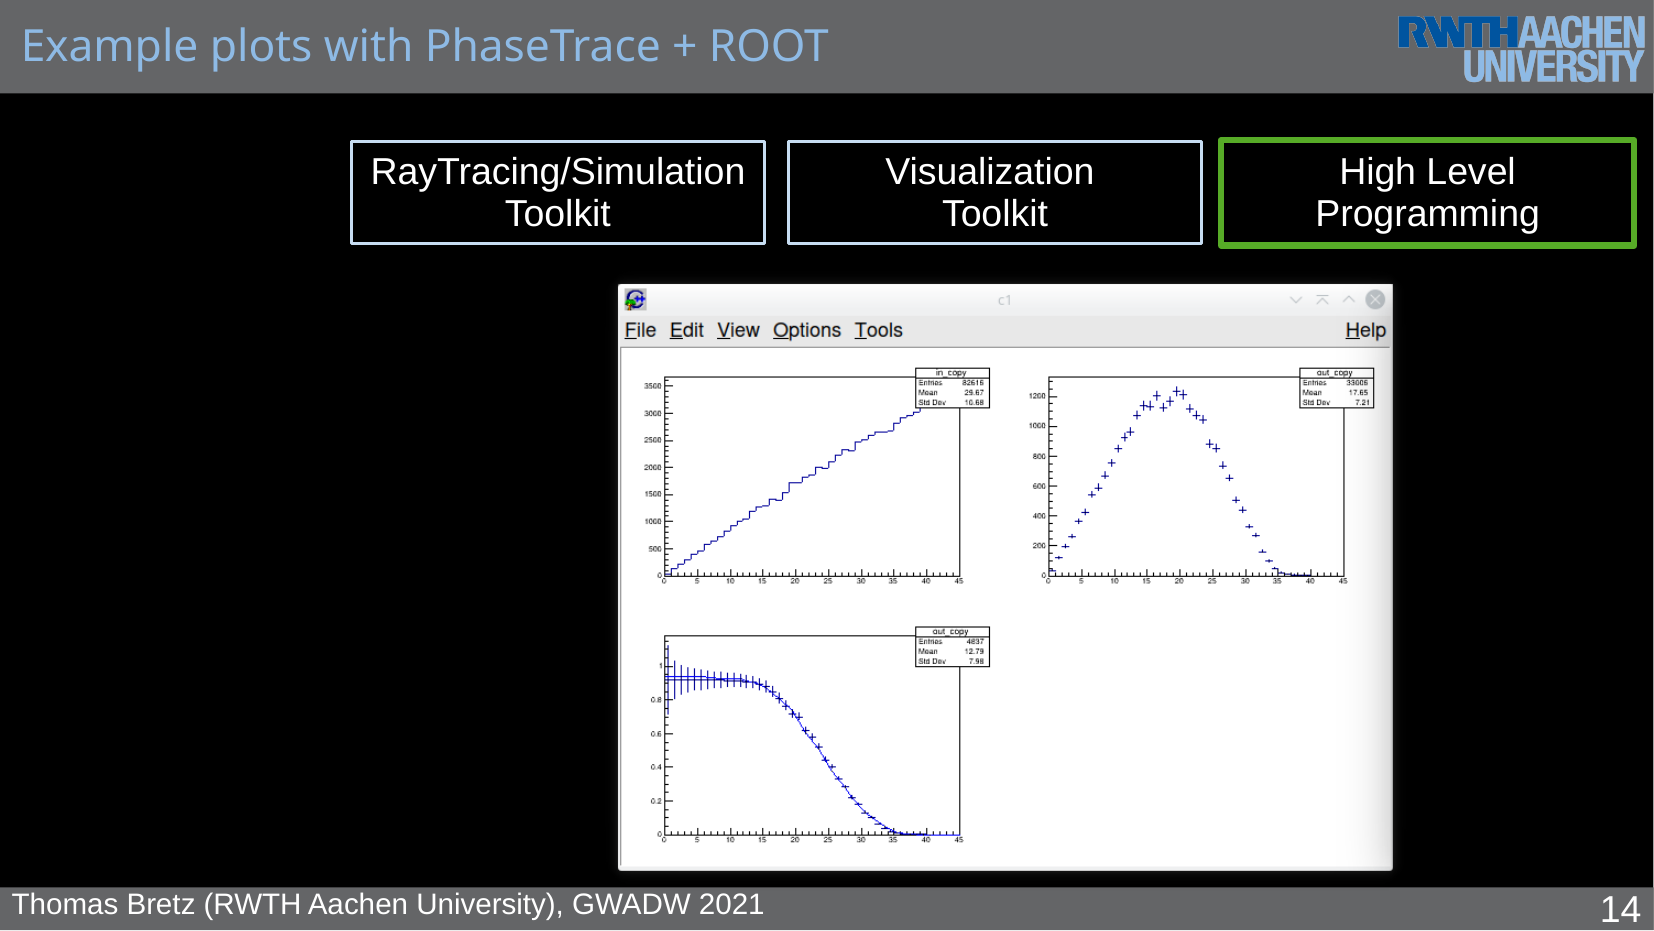

# Example plots with PhaseTrace + ROOT
High Level
Programming
RayTracing/Simulation
Toolkit
Visualization
Toolkit
Thomas Bretz (RWTH Aachen University), GWADW 2021
14